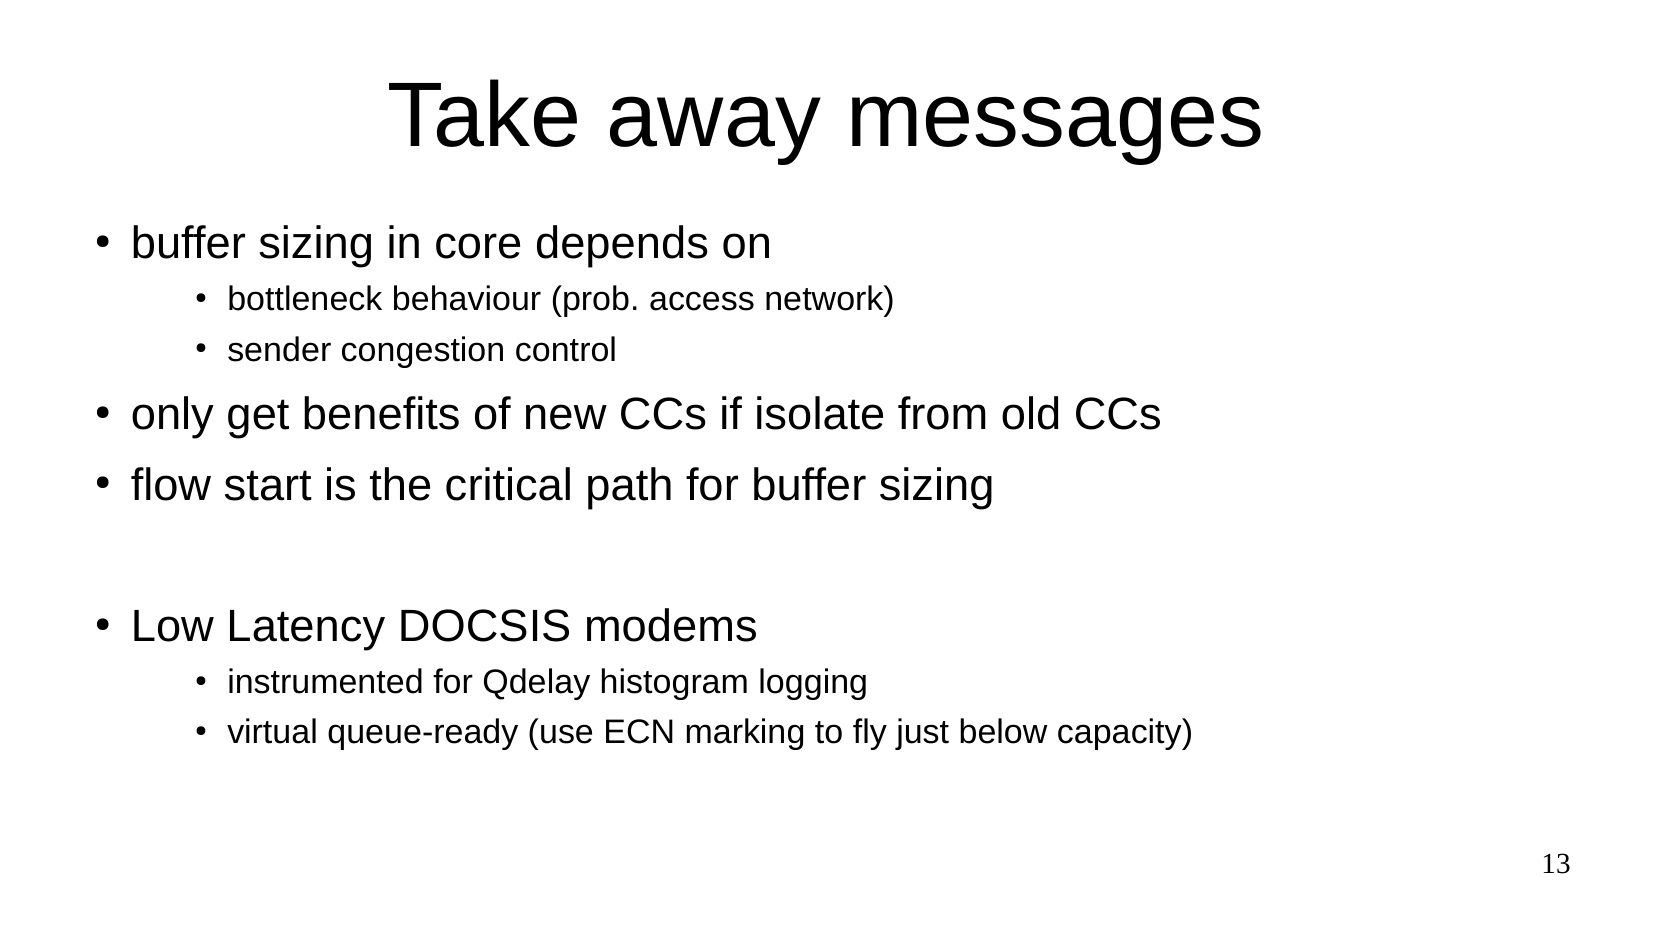

# Take away messages
buffer sizing in core depends on
bottleneck behaviour (prob. access network)
sender congestion control
only get benefits of new CCs if isolate from old CCs
flow start is the critical path for buffer sizing
Low Latency DOCSIS modems
instrumented for Qdelay histogram logging
virtual queue-ready (use ECN marking to fly just below capacity)
13